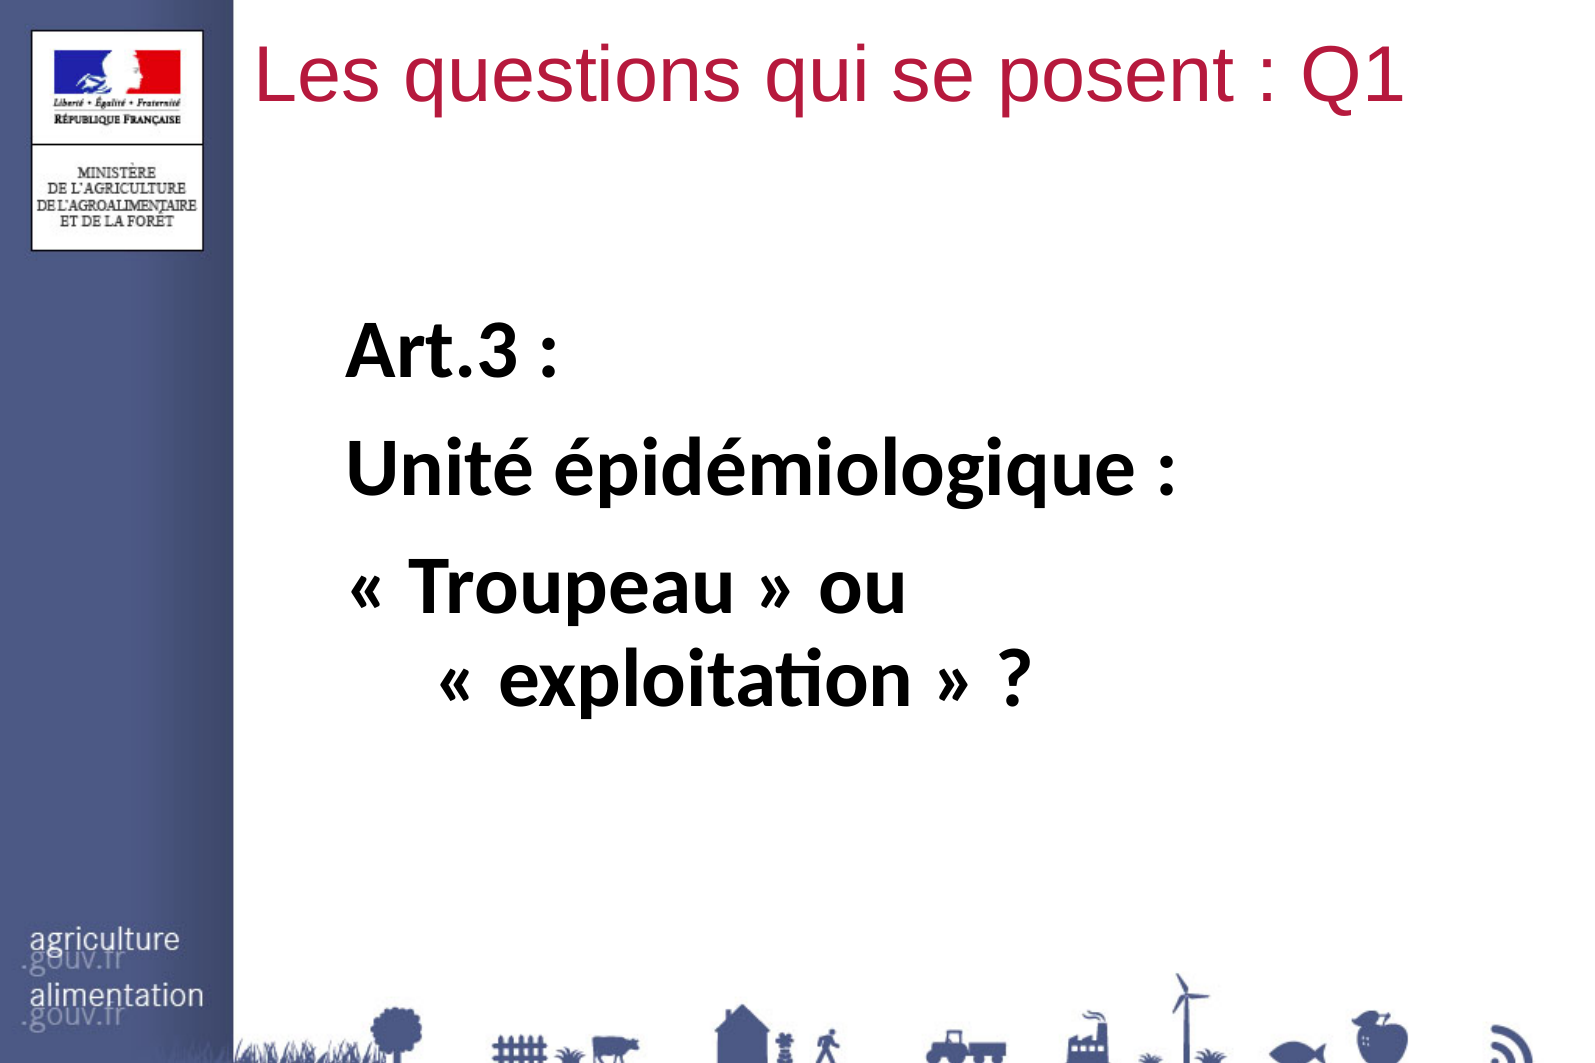

Les questions qui se posent : Q1
Art.3 :
Unité épidémiologique :
« Troupeau » ou « exploitation » ?